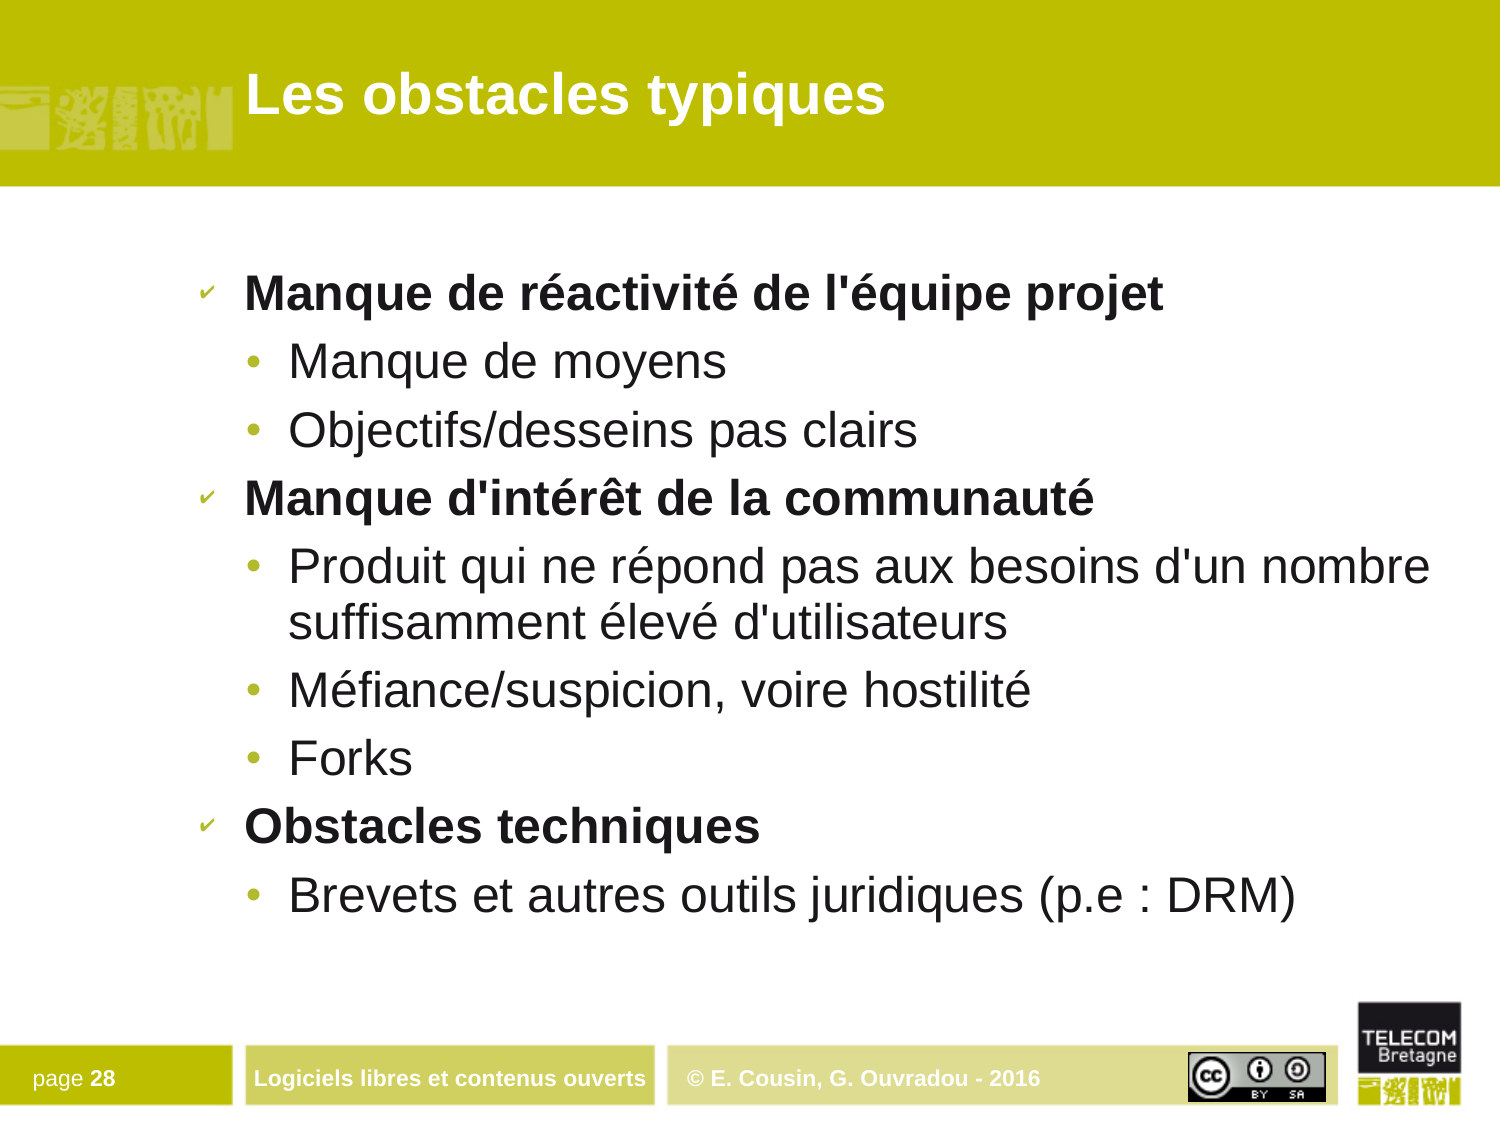

# Les obstacles typiques
Manque de réactivité de l'équipe projet
Manque de moyens
Objectifs/desseins pas clairs
Manque d'intérêt de la communauté
Produit qui ne répond pas aux besoins d'un nombre suffisamment élevé d'utilisateurs
Méfiance/suspicion, voire hostilité
Forks
Obstacles techniques
Brevets et autres outils juridiques (p.e : DRM)
28
© E. Cousin, G. Ouvradou - 2016